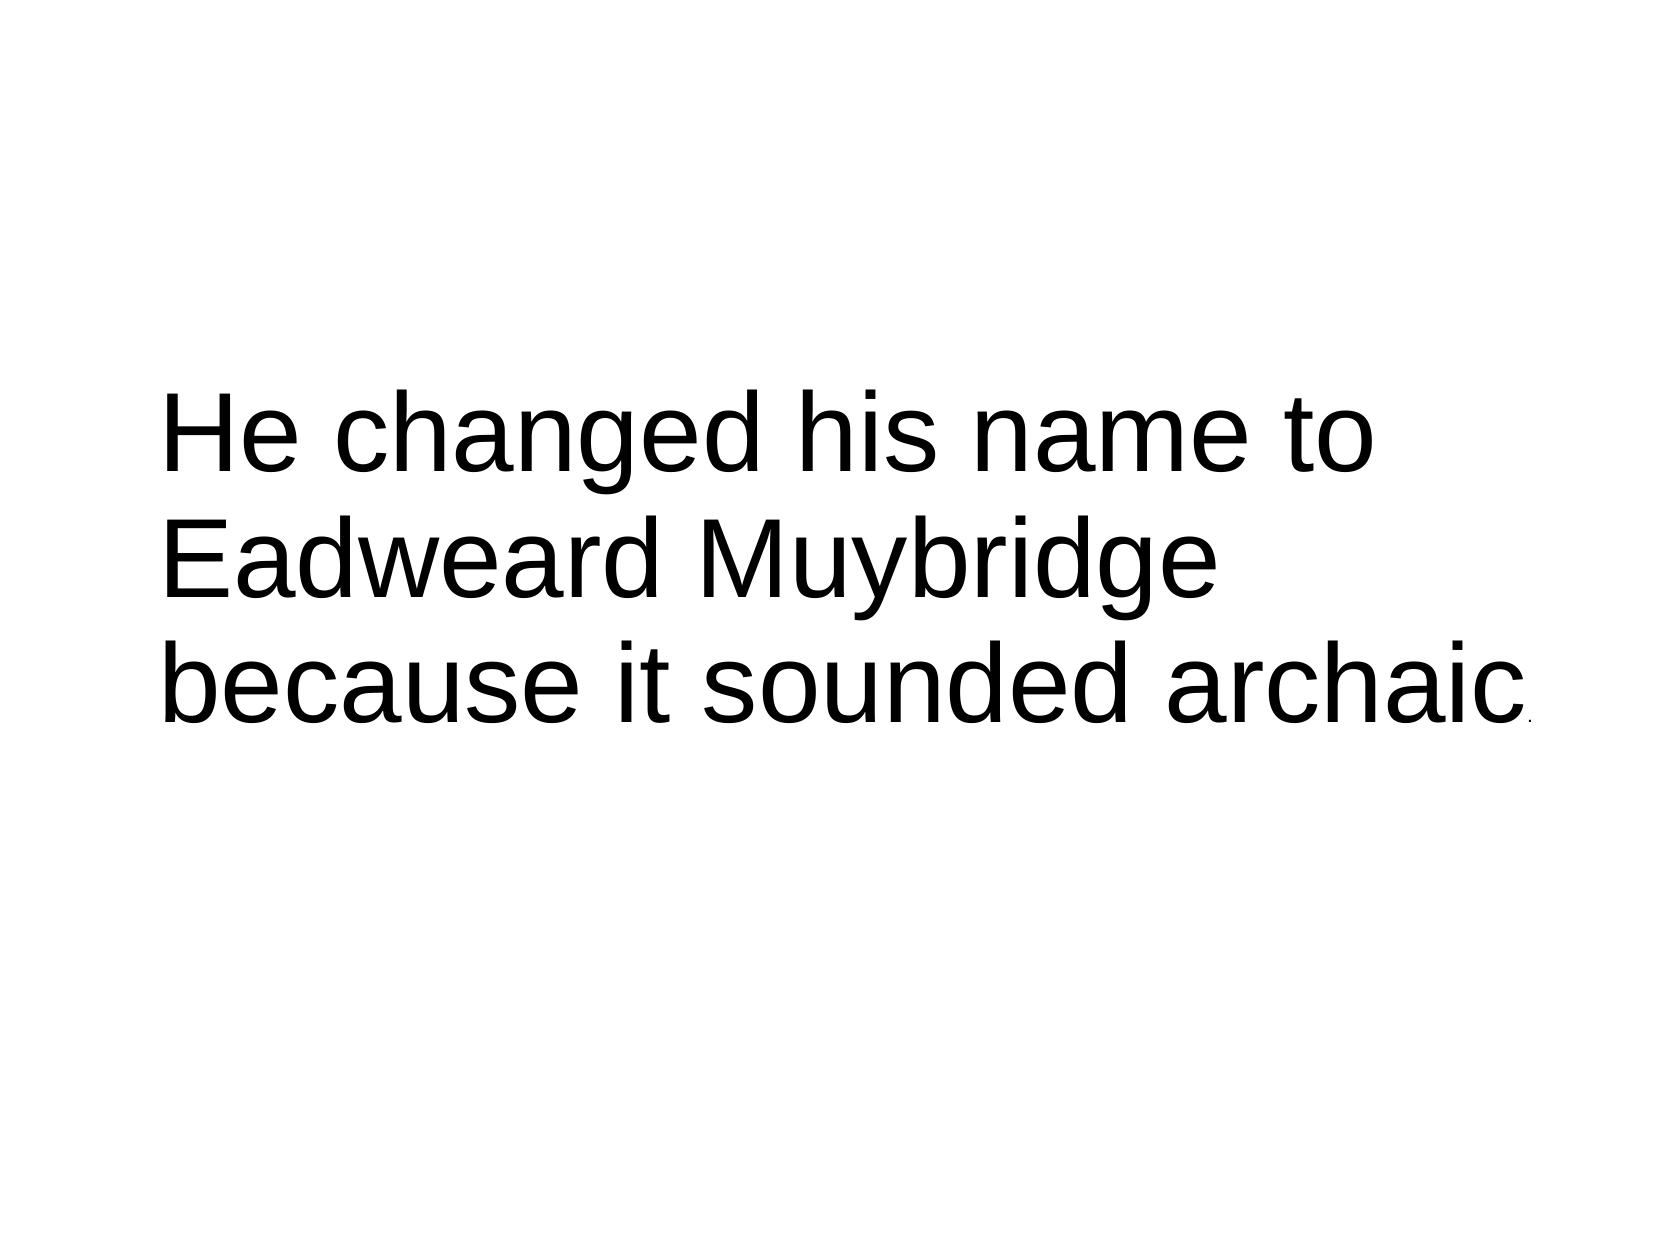

He changed his name to Eadweard Muybridge because it sounded archaic.